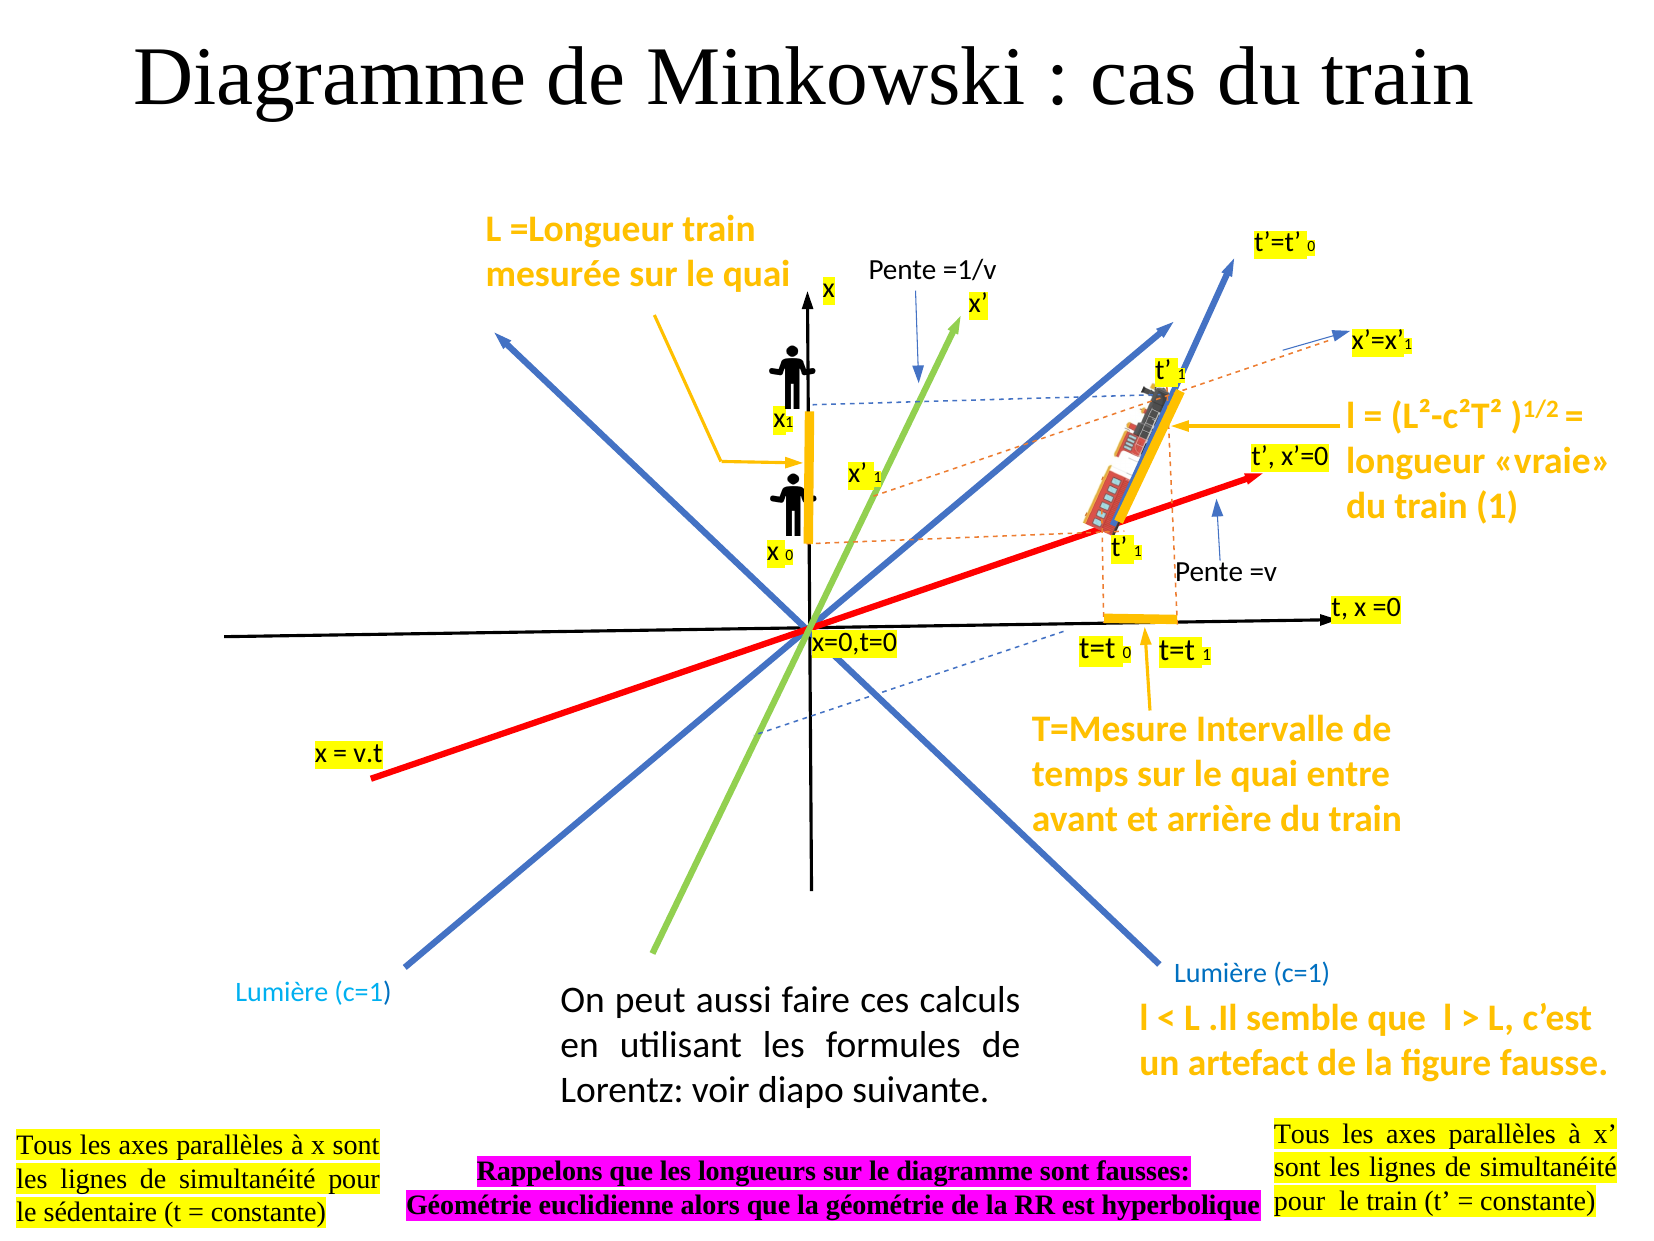

Diagramme de Minkowski : cas du train
L =Longueur train mesurée sur le quai
t’=t’ 0
Pente =1/v
x
x’
x’=x’1
t’ 1
l = (L²-c²T² )1/2 = longueur «vraie» du train (1)
x1
t’, x’=0
x’ 1
t’ 1
x 0
Pente =v
t, x =0
x=0,t=0
t=t 0
t=t 1
T=Mesure Intervalle de temps sur le quai entre avant et arrière du train
x = v.t
Lumière (c=1)
Lumière (c=1)
On peut aussi faire ces calculs en utilisant les formules de Lorentz: voir diapo suivante.
l < L .Il semble que l > L, c’est un artefact de la figure fausse.
Tous les axes parallèles à x’ sont les lignes de simultanéité pour le train (t’ = constante)
Tous les axes parallèles à x sont les lignes de simultanéité pour le sédentaire (t = constante)
Rappelons que les longueurs sur le diagramme sont fausses:
Géométrie euclidienne alors que la géométrie de la RR est hyperbolique